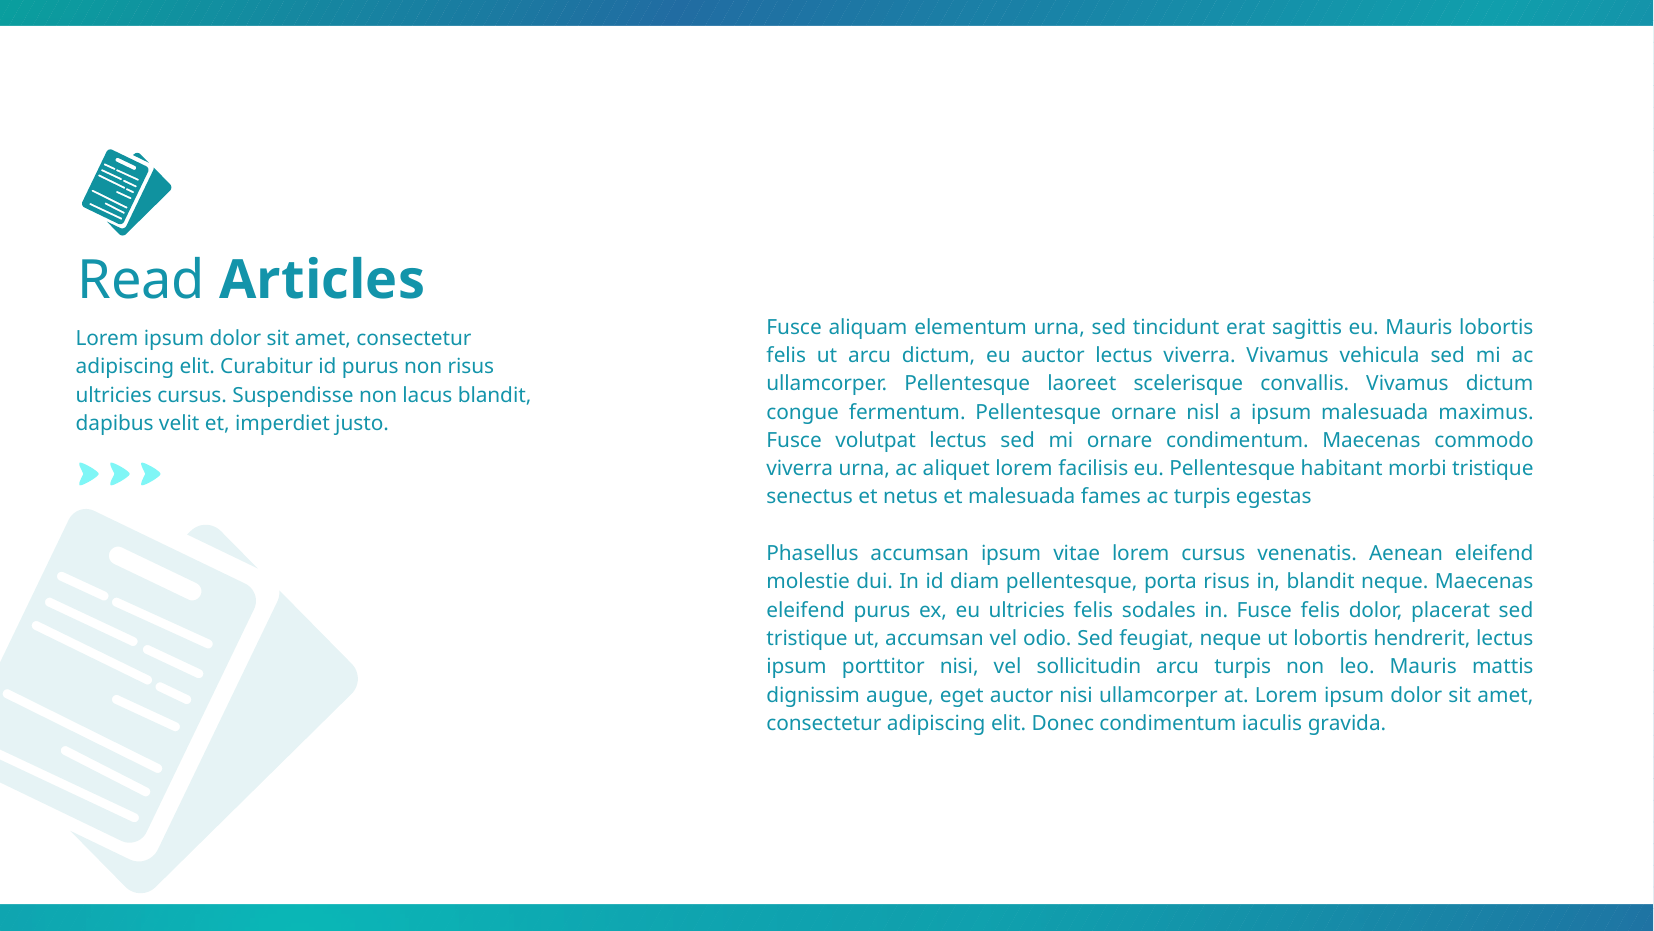

Read Articles
# Lorem ipsum dolor sit amet, consectetur adipiscing elit. Curabitur id purus non risus ultricies cursus. Suspendisse non lacus blandit, dapibus velit et, imperdiet justo.
Fusce aliquam elementum urna, sed tincidunt erat sagittis eu. Mauris lobortis felis ut arcu dictum, eu auctor lectus viverra. Vivamus vehicula sed mi ac ullamcorper. Pellentesque laoreet scelerisque convallis. Vivamus dictum congue fermentum. Pellentesque ornare nisl a ipsum malesuada maximus. Fusce volutpat lectus sed mi ornare condimentum. Maecenas commodo viverra urna, ac aliquet lorem facilisis eu. Pellentesque habitant morbi tristique senectus et netus et malesuada fames ac turpis egestas
Phasellus accumsan ipsum vitae lorem cursus venenatis. Aenean eleifend molestie dui. In id diam pellentesque, porta risus in, blandit neque. Maecenas eleifend purus ex, eu ultricies felis sodales in. Fusce felis dolor, placerat sed tristique ut, accumsan vel odio. Sed feugiat, neque ut lobortis hendrerit, lectus ipsum porttitor nisi, vel sollicitudin arcu turpis non leo. Mauris mattis dignissim augue, eget auctor nisi ullamcorper at. Lorem ipsum dolor sit amet, consectetur adipiscing elit. Donec condimentum iaculis gravida.